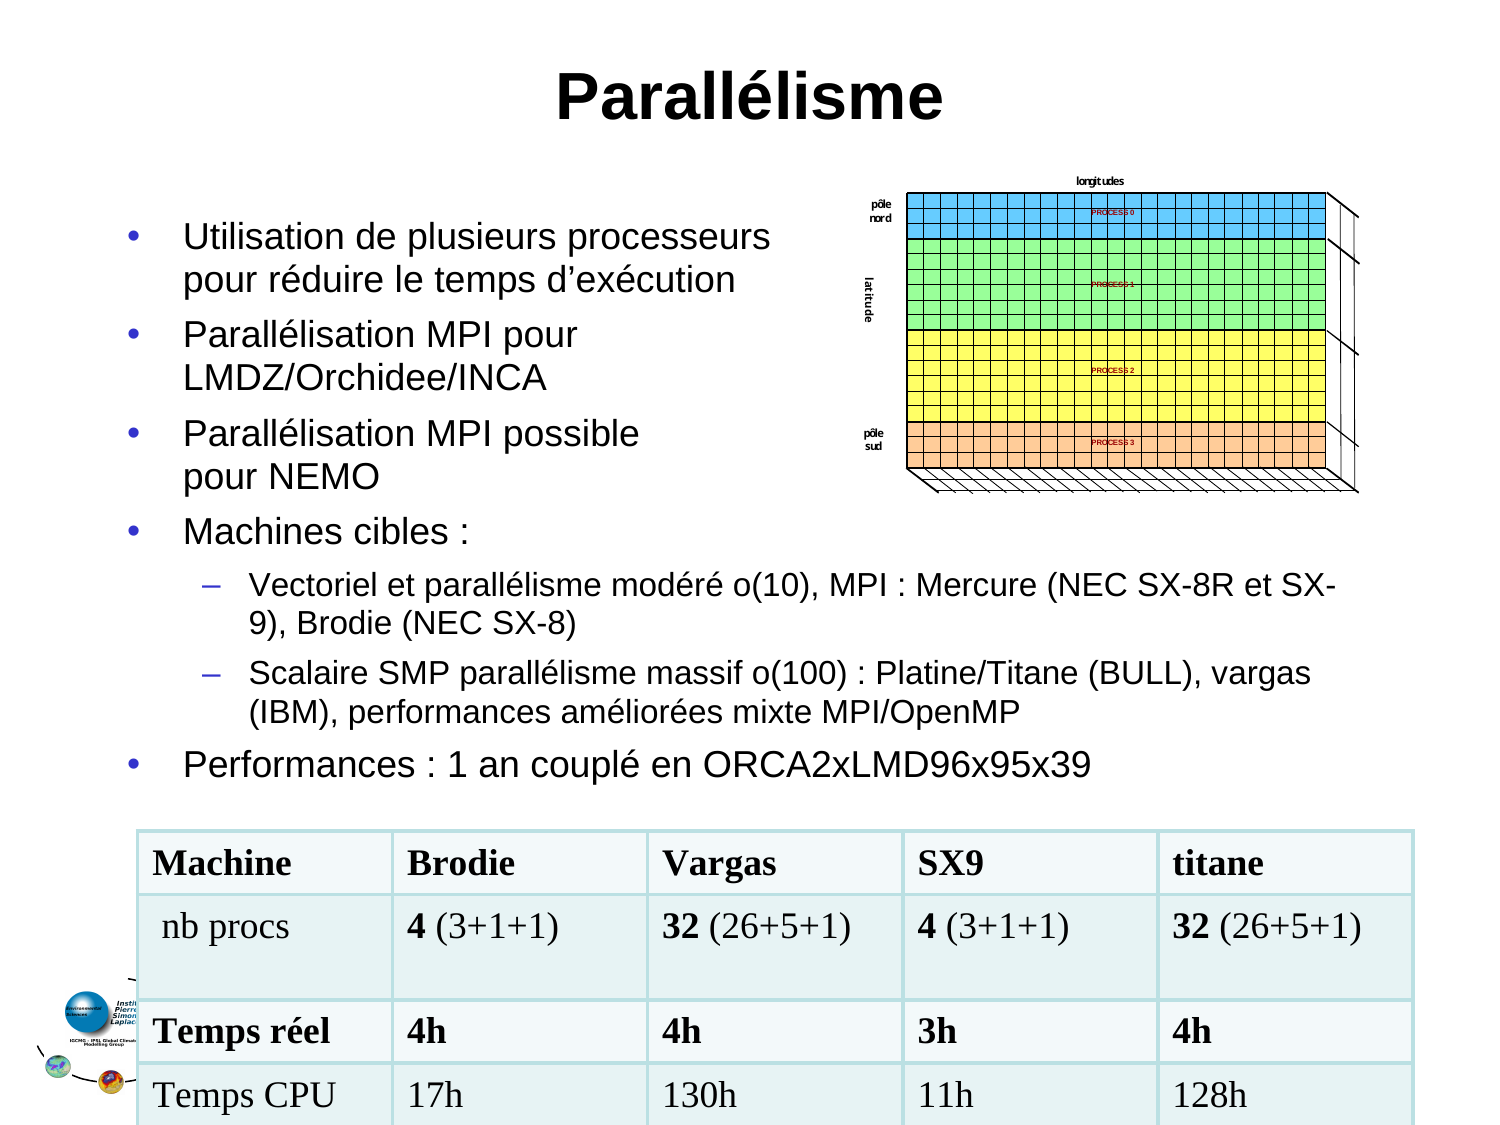

Parallélisme
Utilisation de plusieurs processeurs
pour réduire le temps d’exécution
Parallélisation MPI pour
LMDZ/Orchidee/INCA
Parallélisation MPI possible
pour NEMO
Machines cibles :
Vectoriel et parallélisme modéré o(10), MPI : Mercure (NEC SX-8R et SX-9), Brodie (NEC SX-8)
Scalaire SMP parallélisme massif o(100) : Platine/Titane (BULL), vargas (IBM), performances améliorées mixte MPI/OpenMP
Performances : 1 an couplé en ORCA2xLMD96x95x39
| Machine | Brodie | Vargas | SX9 | titane |
| --- | --- | --- | --- | --- |
| nb procs | 4 (3+1+1) | 32 (26+5+1) | 4 (3+1+1) | 32 (26+5+1) |
| Temps réel | 4h | 4h | 3h | 4h |
| Temps CPU | 17h | 130h | 11h | 128h |